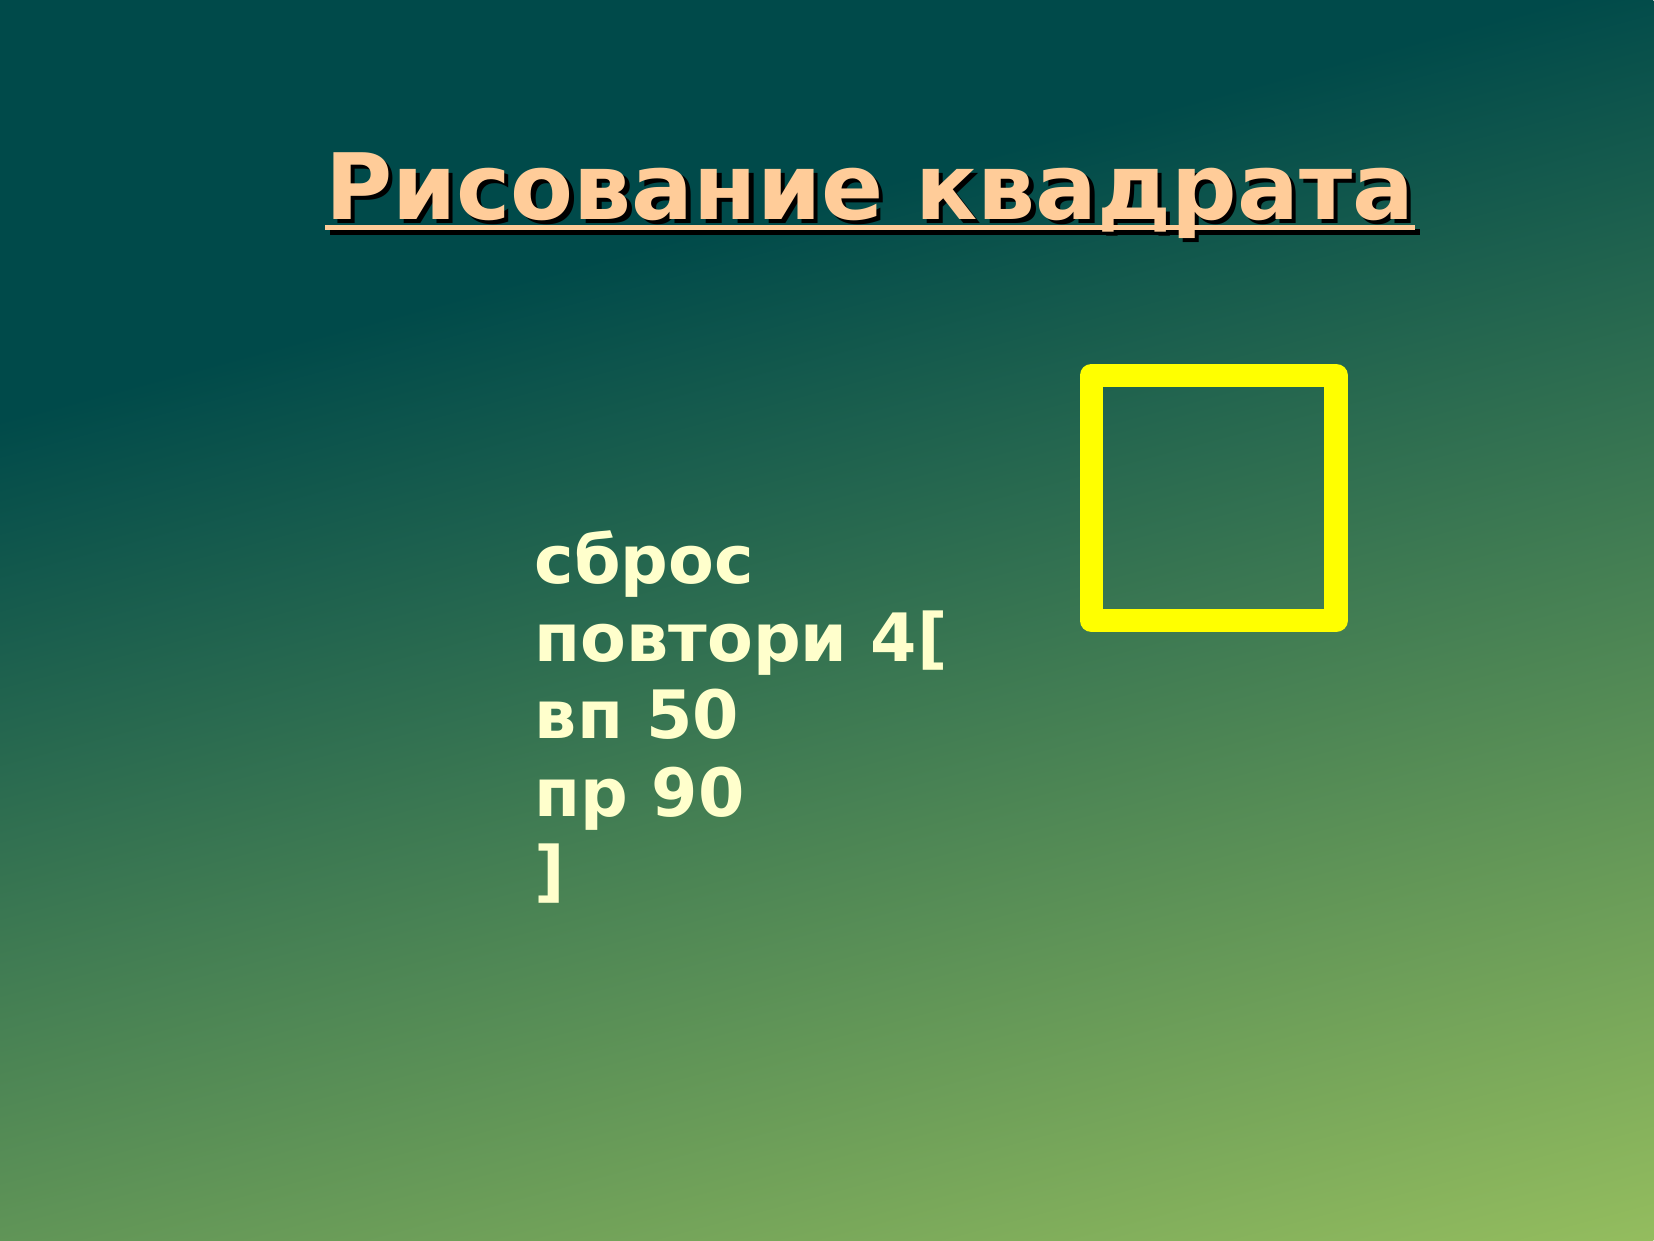

# Рисование квадрата
сброс
повтори 4[
вп 50
пр 90
]